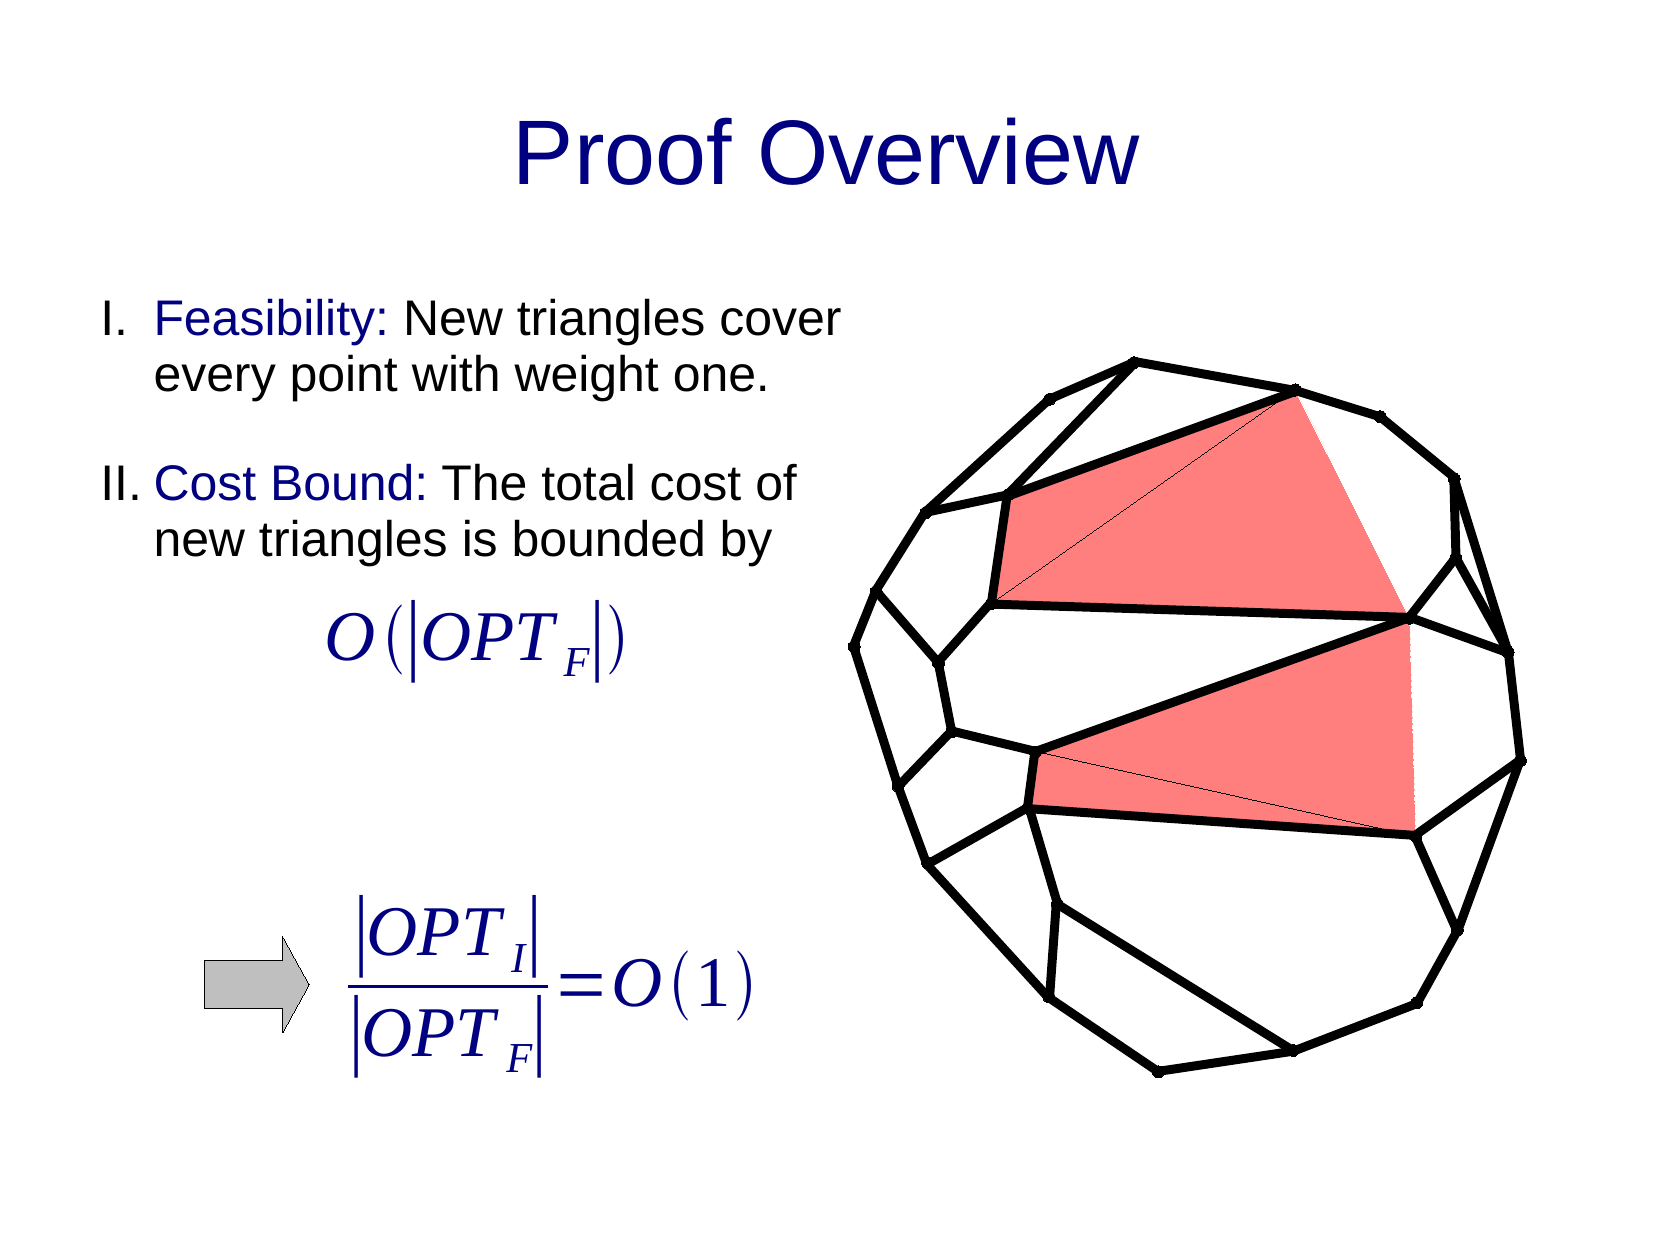

# Proof Overview
Feasibility: New triangles cover every point with weight one.
Cost Bound: The total cost of new triangles is bounded by